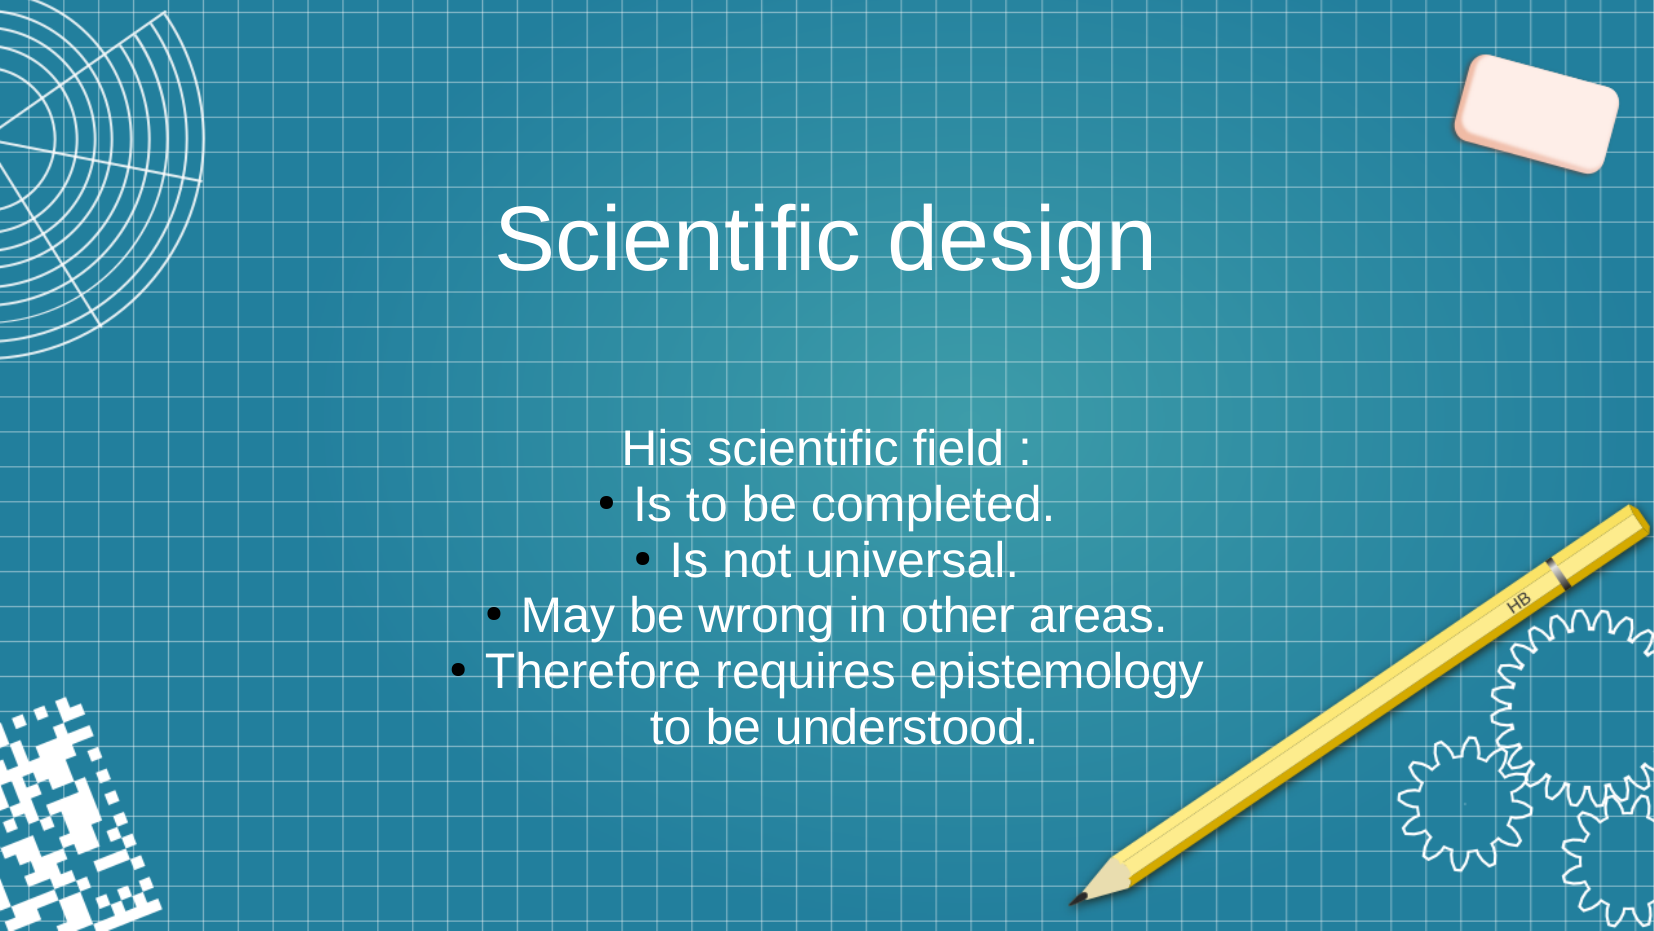

# Scientific design
His scientific field :
Is to be completed.
Is not universal.
May be wrong in other areas.
Therefore requires epistemology
to be understood.